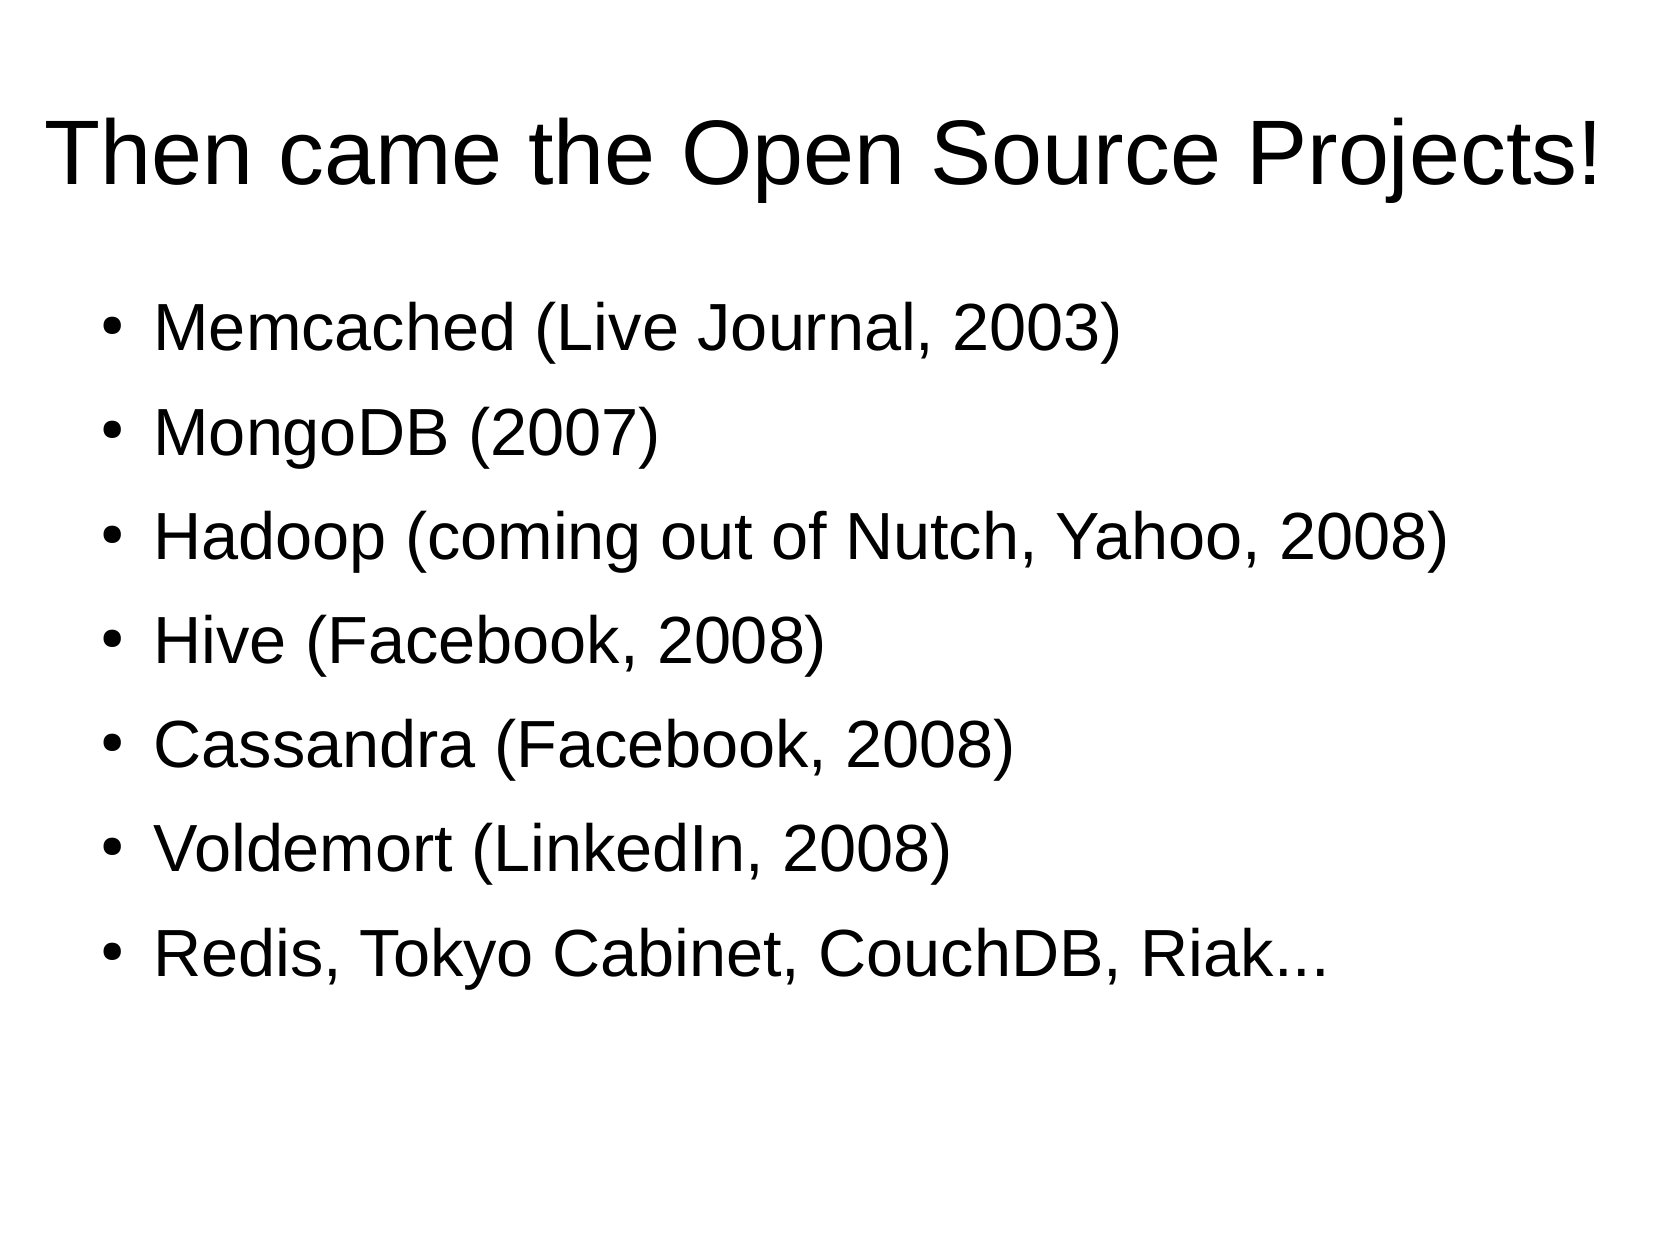

# Then came the Open Source Projects!
Memcached (Live Journal, 2003)
MongoDB (2007)
Hadoop (coming out of Nutch, Yahoo, 2008)
Hive (Facebook, 2008)
Cassandra (Facebook, 2008)
Voldemort (LinkedIn, 2008)
Redis, Tokyo Cabinet, CouchDB, Riak...